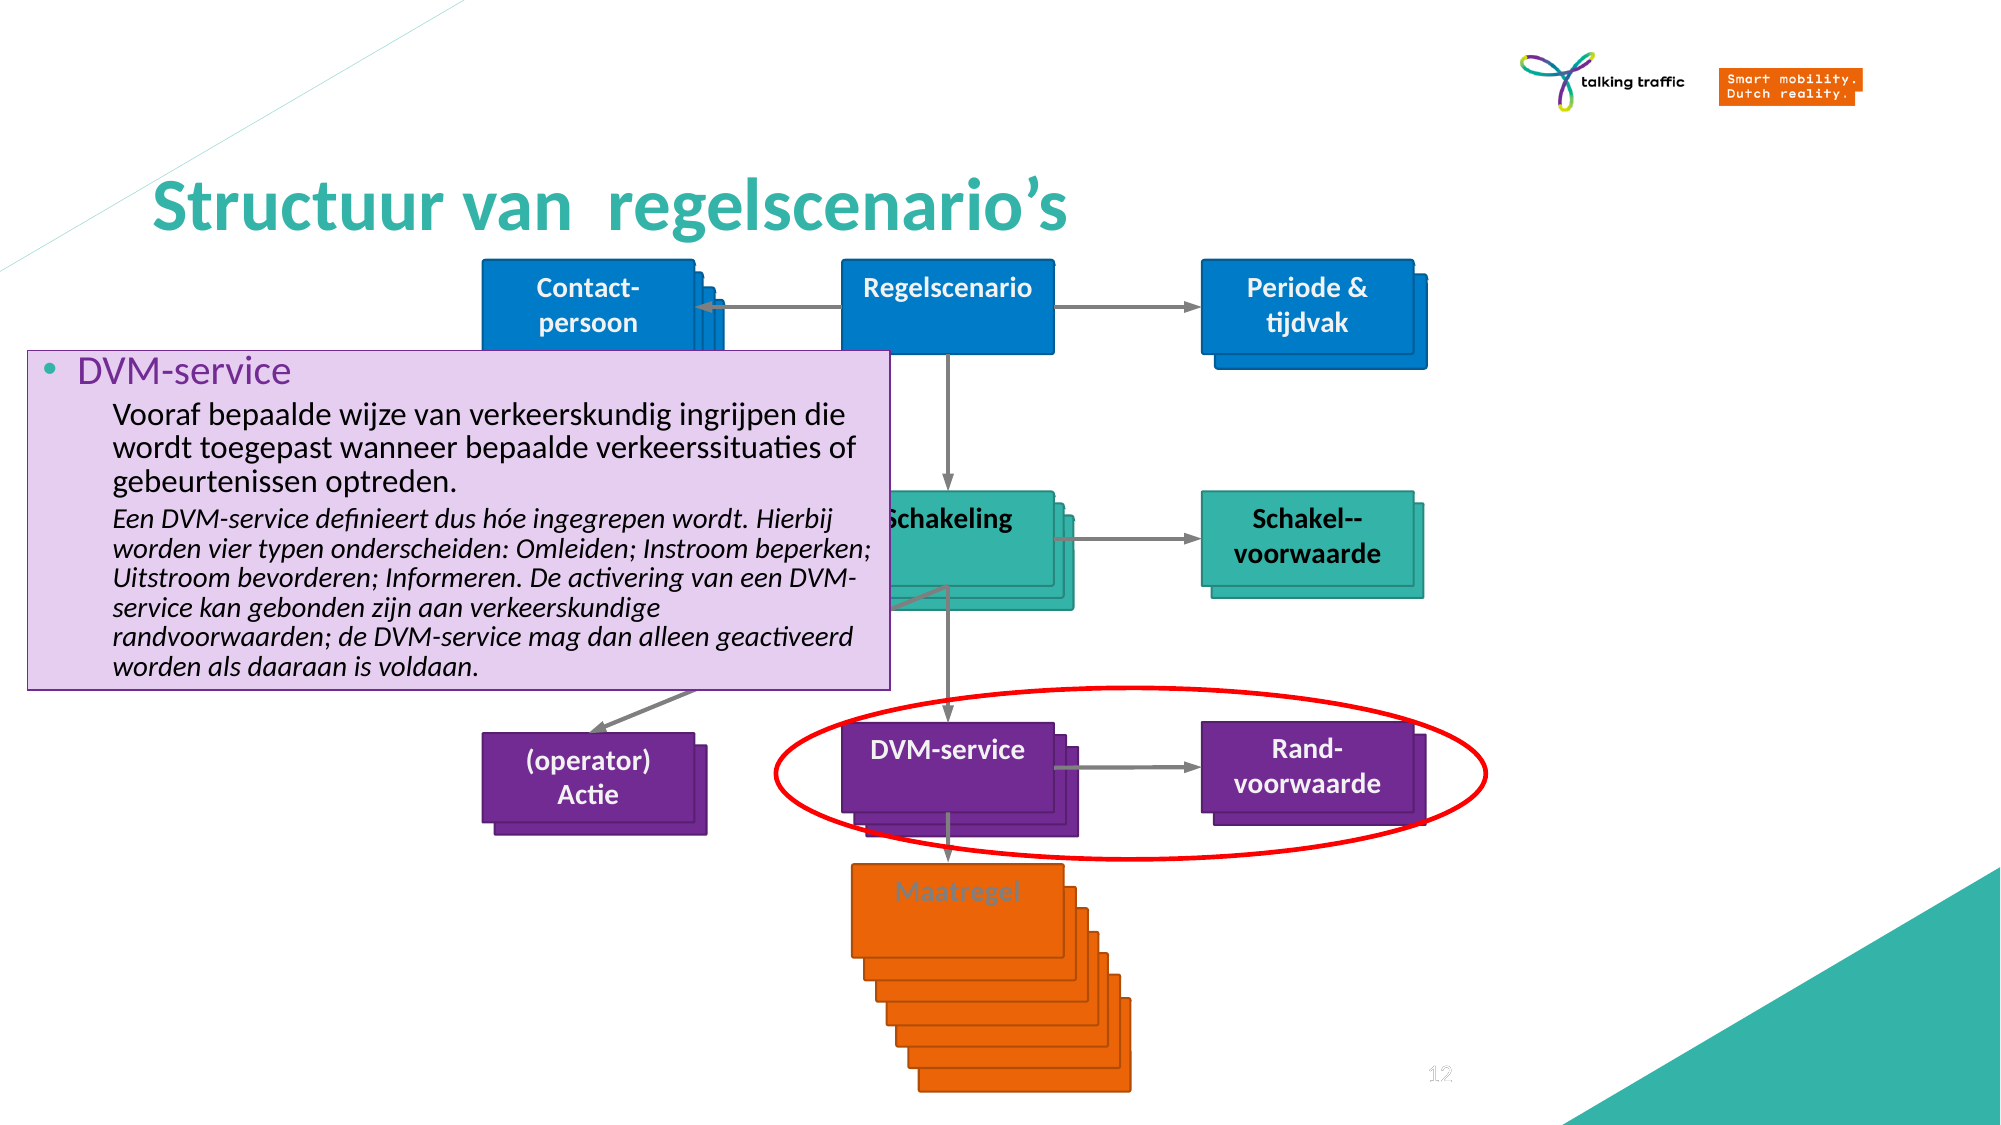

# Structuur van regelscenario’s
Contact-persoon
Regelscenario
Periode & tijdvak
Contact-persoon
Periode & tijdvak
Contact-persoon
Contact-persoon
DVM-service
Vooraf bepaalde wijze van verkeerskundig ingrijpen die wordt toegepast wanneer bepaalde verkeerssituaties of gebeurtenissen optreden.
Een DVM-service definieert dus hóe ingegrepen wordt. Hierbij worden vier typen onderscheiden: Omleiden; Instroom beperken; Uitstroom bevorderen; Informeren. De activering van een DVM-service kan gebonden zijn aan verkeerskundige randvoorwaarden; de DVM-service mag dan alleen geactiveerd worden als daaraan is voldaan.
Schakeling
Schakel--voorwaarde
Schakel--voorwaarde
Schakeling
Schakeling
Rand-voorwaarde
DVM-service
(operator)
Actie
Rand-voorwaarde
DVM-service
(operator)
Actie
DVM-service
Maatregel
11
11